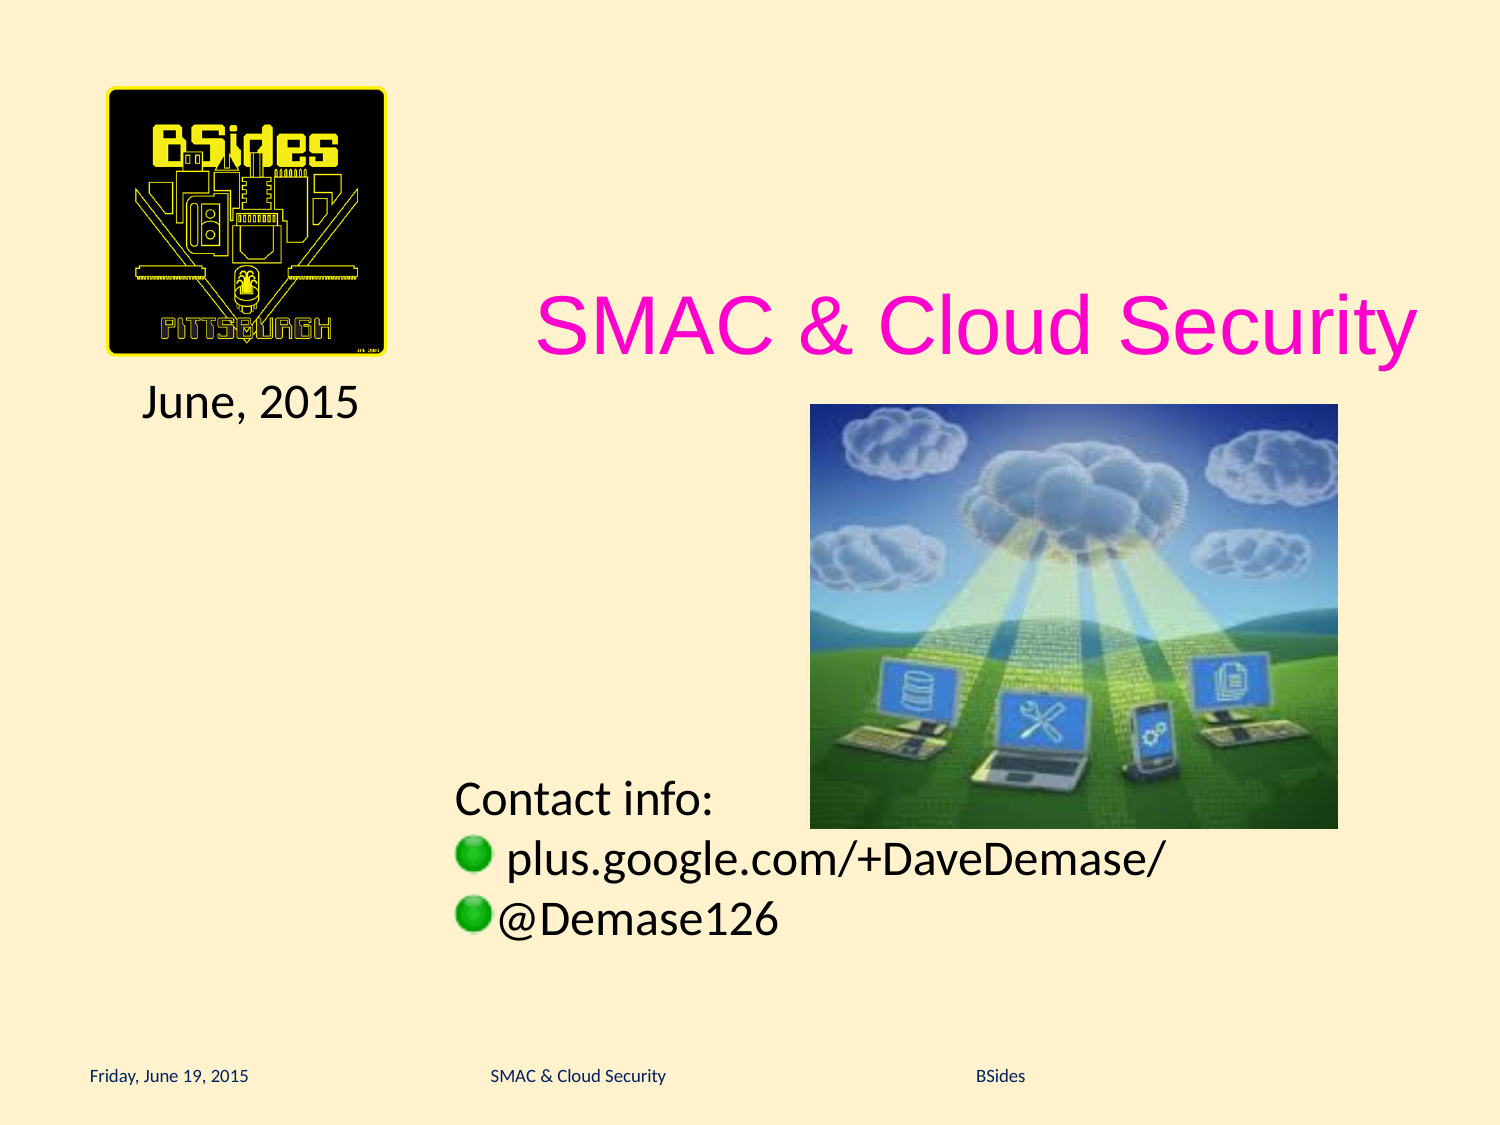

SMAC & Cloud Security
June, 2015
Contact info:
 plus.google.com/+DaveDemase/
@Demase126
Friday, June 19, 2015 SMAC & Cloud Security BSides